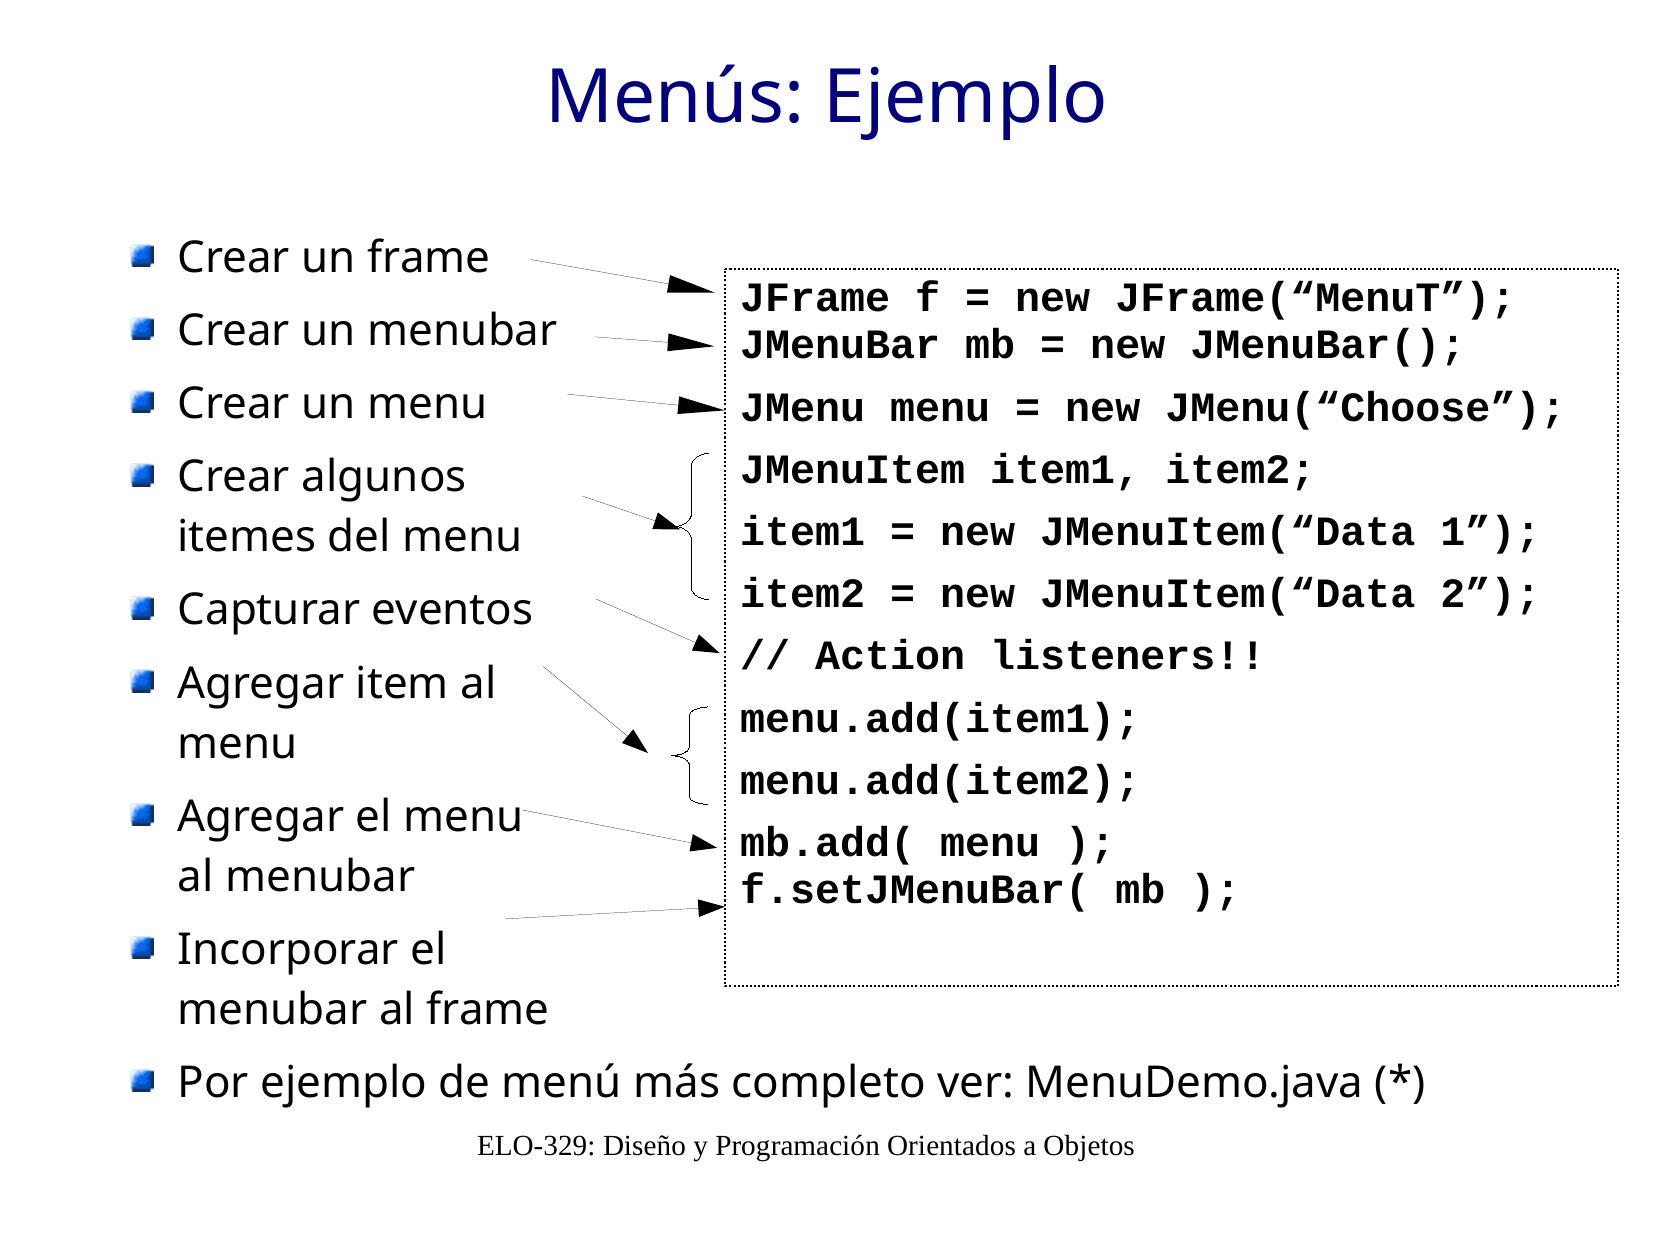

# Menús: Ejemplo
Crear un frame
Crear un menubar
Crear un menu
Crear algunos
itemes del menu
Capturar eventos
Agregar item al
menu
Agregar el menu
al menubar
Incorporar el
menubar al frame
Por ejemplo de menú más completo ver: MenuDemo.java (*)
JFrame f = new JFrame(“MenuT”);
JMenuBar mb = new JMenuBar();
JMenu menu = new JMenu(“Choose”);
JMenuItem item1, item2;
item1 = new JMenuItem(“Data 1”);
item2 = new JMenuItem(“Data 2”);
// Action listeners!!
menu.add(item1);
menu.add(item2);
mb.add( menu );
f.setJMenuBar( mb );